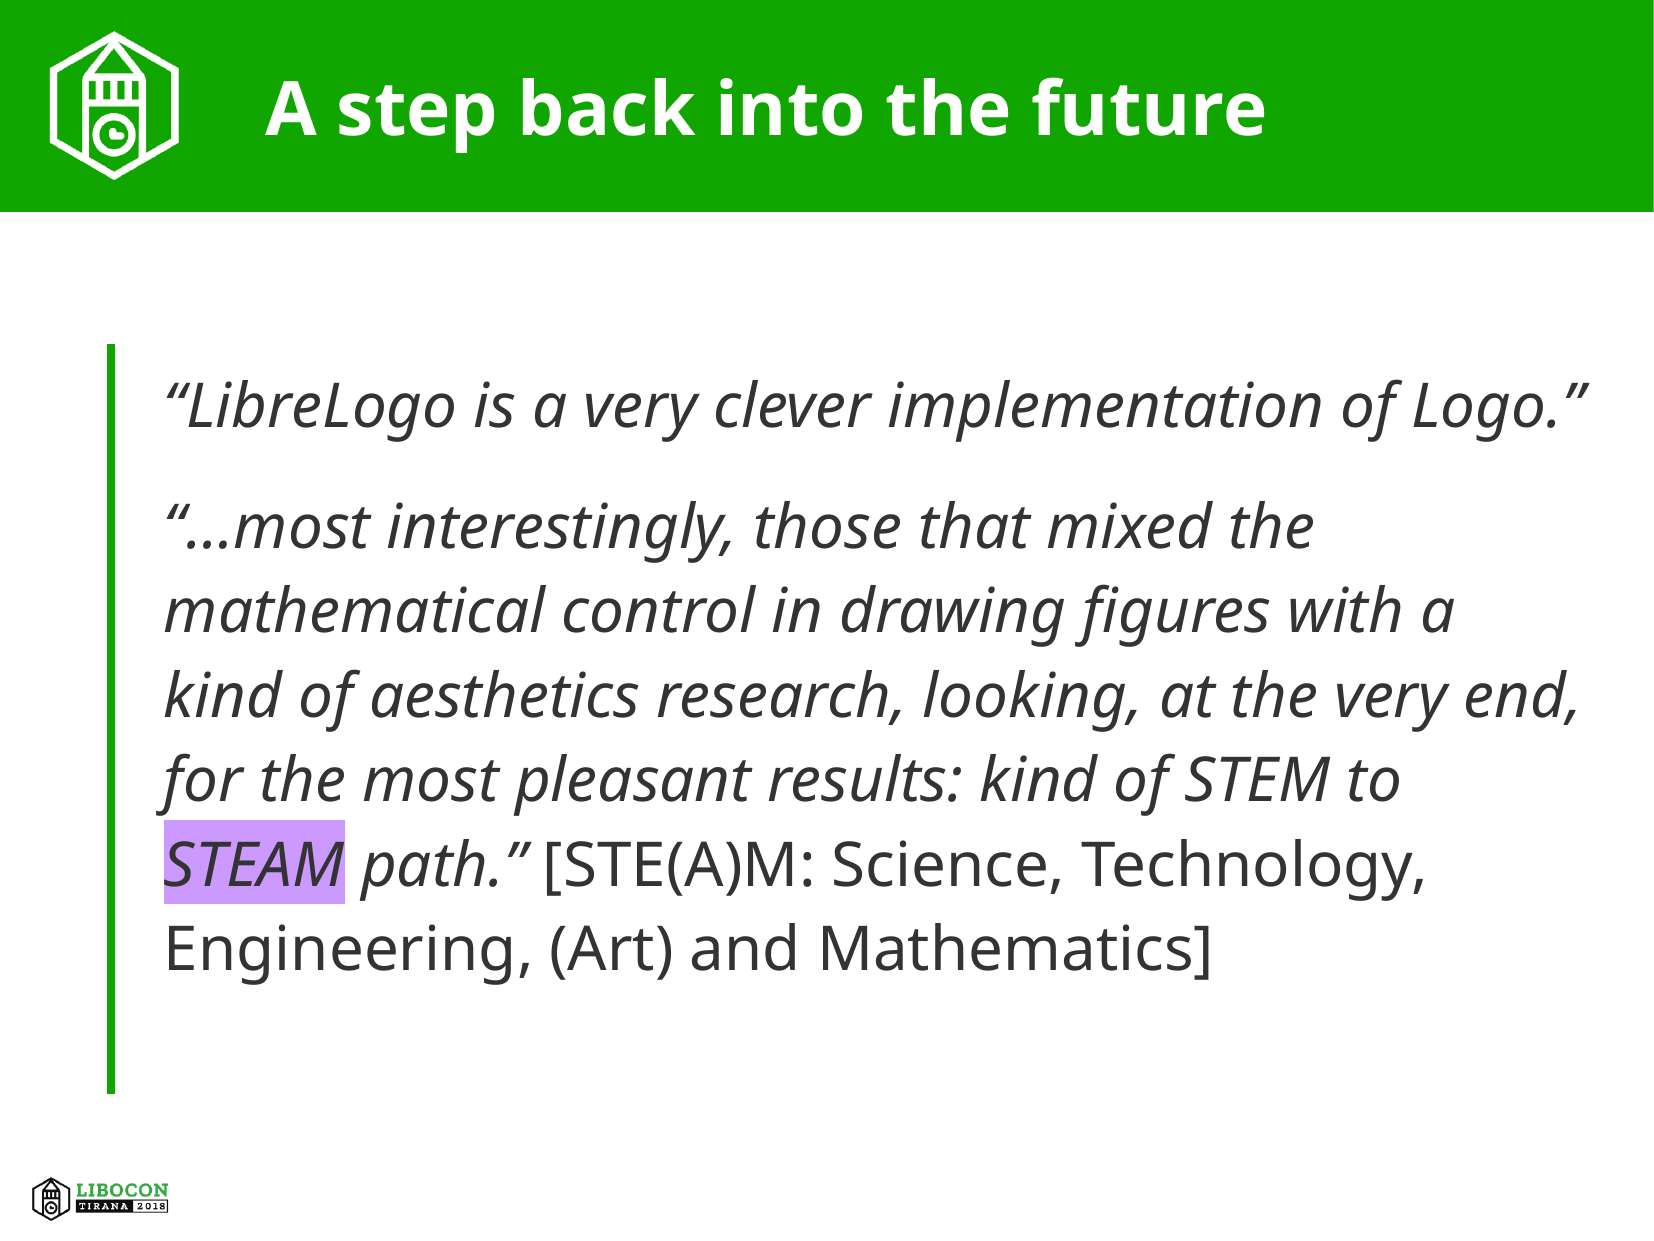

# A step back into the future
x
“LibreLogo is a very clever implementation of Logo.”
“…most interestingly, those that mixed the mathematical control in drawing figures with a kind of aesthetics research, looking, at the very end, for the most pleasant results: kind of STEM to STEAM path.” [STE(A)M: Science, Technology, Engineering, (Art) and Mathematics]